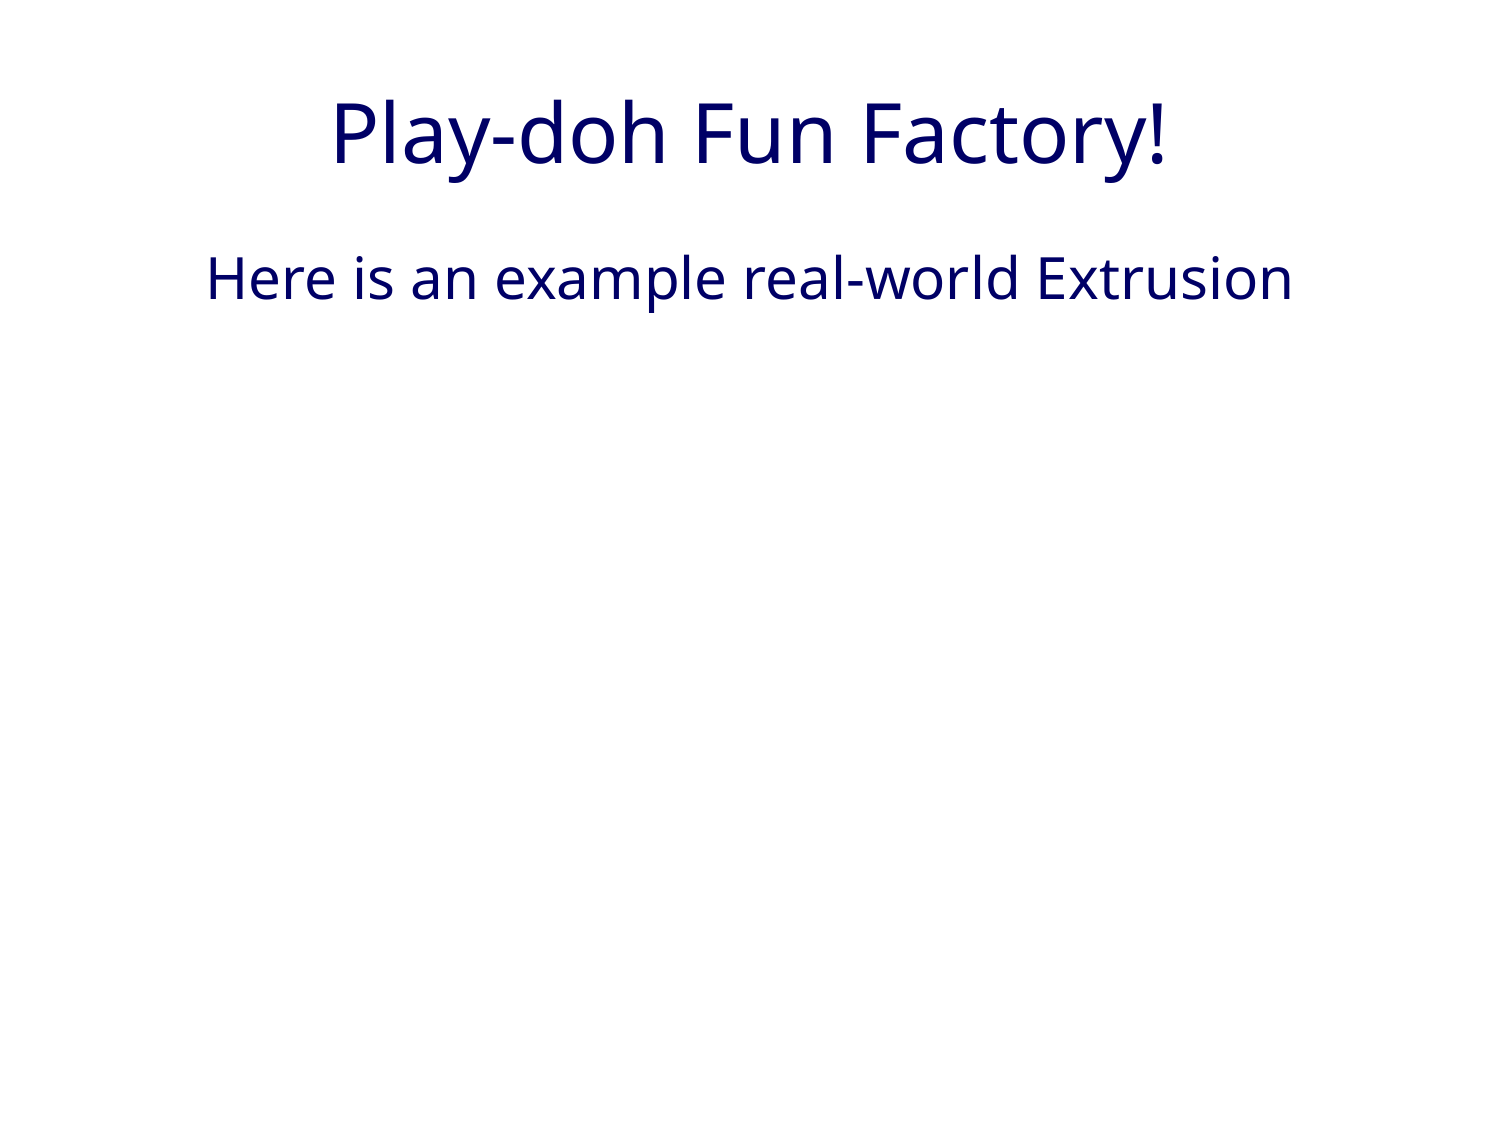

# Play-doh Fun Factory!
Here is an example real-world Extrusion